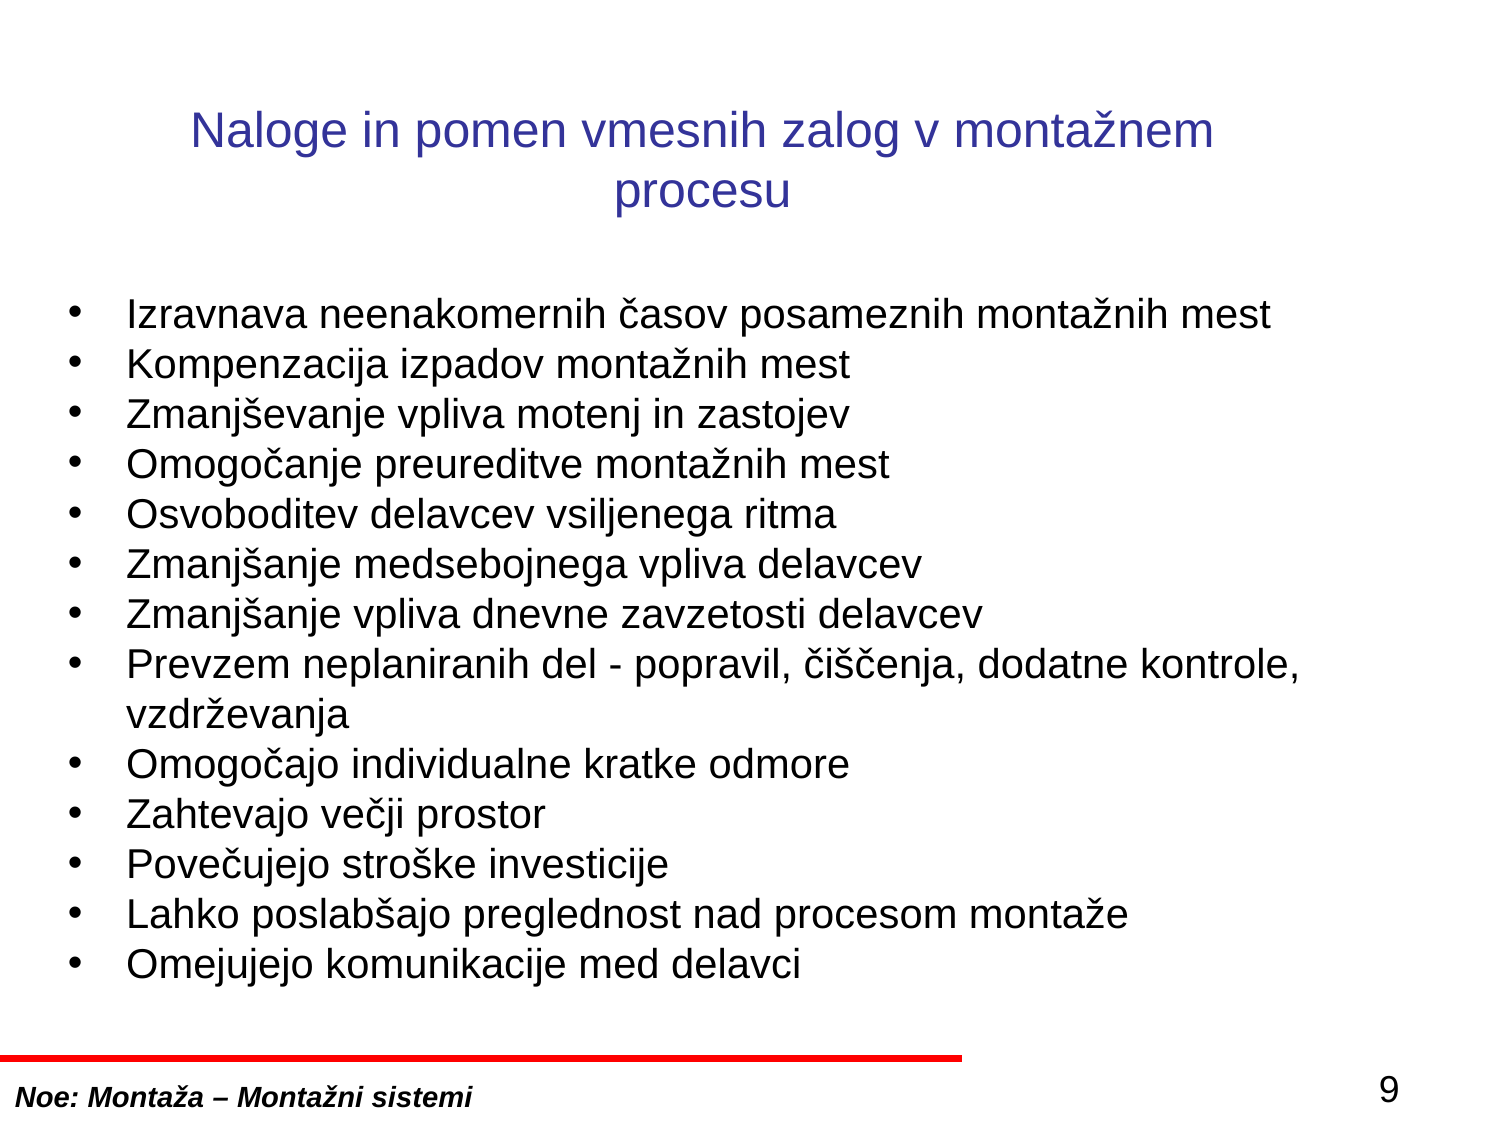

Naloge in pomen vmesnih zalog v montažnem procesu
Izravnava neenakomernih časov posameznih montažnih mest
Kompenzacija izpadov montažnih mest
Zmanjševanje vpliva motenj in zastojev
Omogočanje preureditve montažnih mest
Osvoboditev delavcev vsiljenega ritma
Zmanjšanje medsebojnega vpliva delavcev
Zmanjšanje vpliva dnevne zavzetosti delavcev
Prevzem neplaniranih del - popravil, čiščenja, dodatne kontrole, vzdrževanja
Omogočajo individualne kratke odmore
Zahtevajo večji prostor
Povečujejo stroške investicije
Lahko poslabšajo preglednost nad procesom montaže
Omejujejo komunikacije med delavci
9